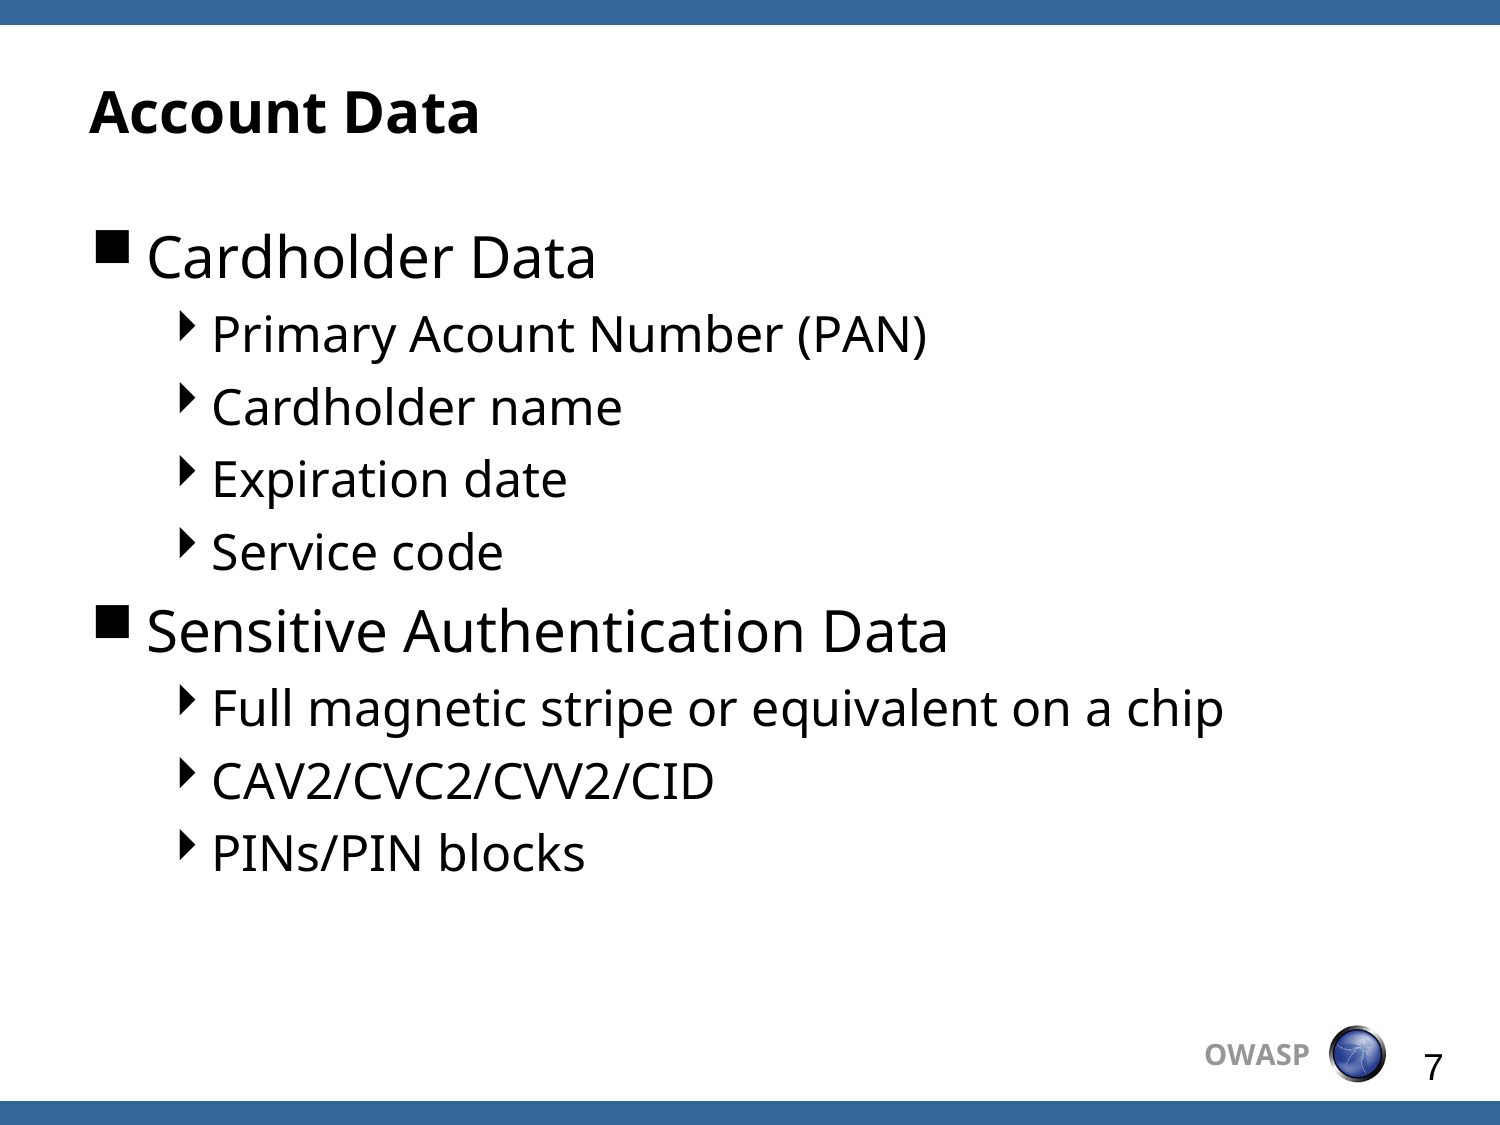

# Account Data
Cardholder Data
Primary Acount Number (PAN)
Cardholder name
Expiration date
Service code
Sensitive Authentication Data
Full magnetic stripe or equivalent on a chip
CAV2/CVC2/CVV2/CID
PINs/PIN blocks
7